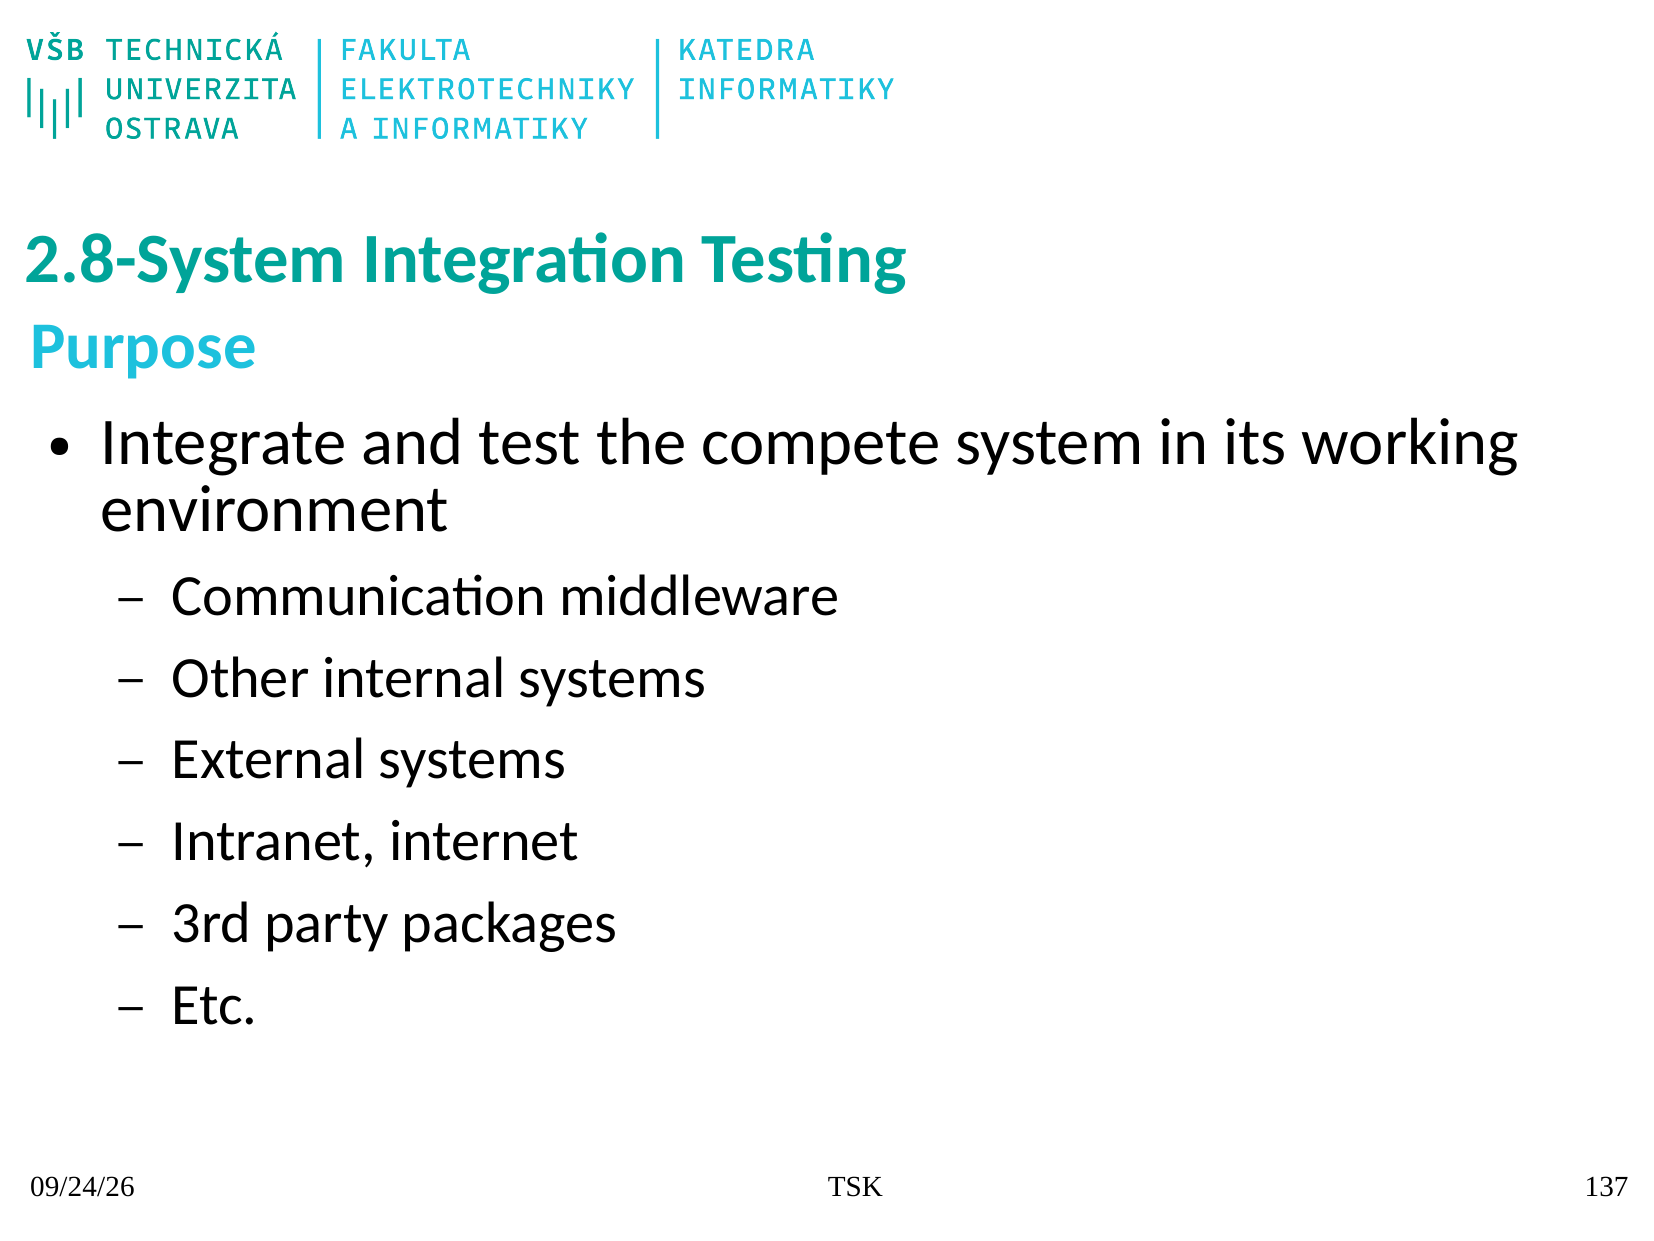

# 2.8-System Integration Testing
Purpose
Integrate and test the compete system in its working environment
Communication middleware
Other internal systems
External systems
Intranet, internet
3rd party packages
Etc.
TSK
137